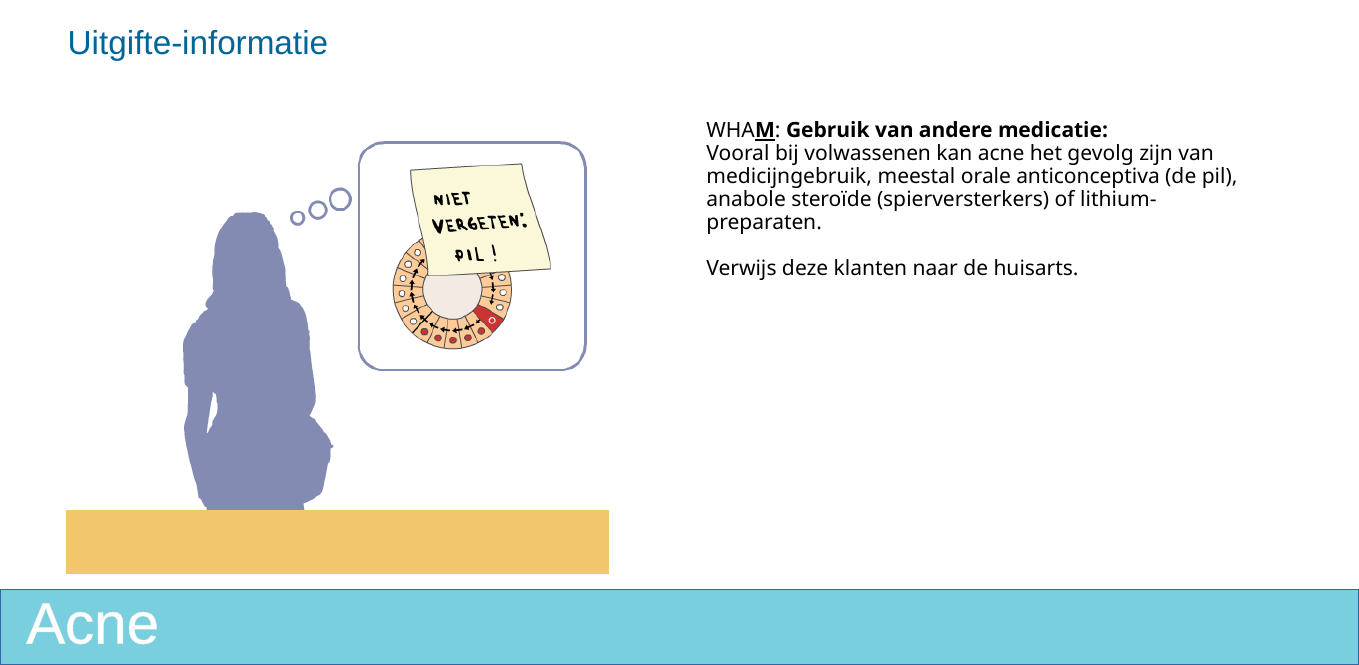

Uitgifte-informatie
WHAM: Gebruik van andere medicatie:
Vooral bij volwassenen kan acne het gevolg zijn van medicijngebruik, meestal orale anticonceptiva (de pil), anabole steroïde (spierversterkers) of lithium-preparaten.
Verwijs deze klanten naar de huisarts.
# Acne
september 2020